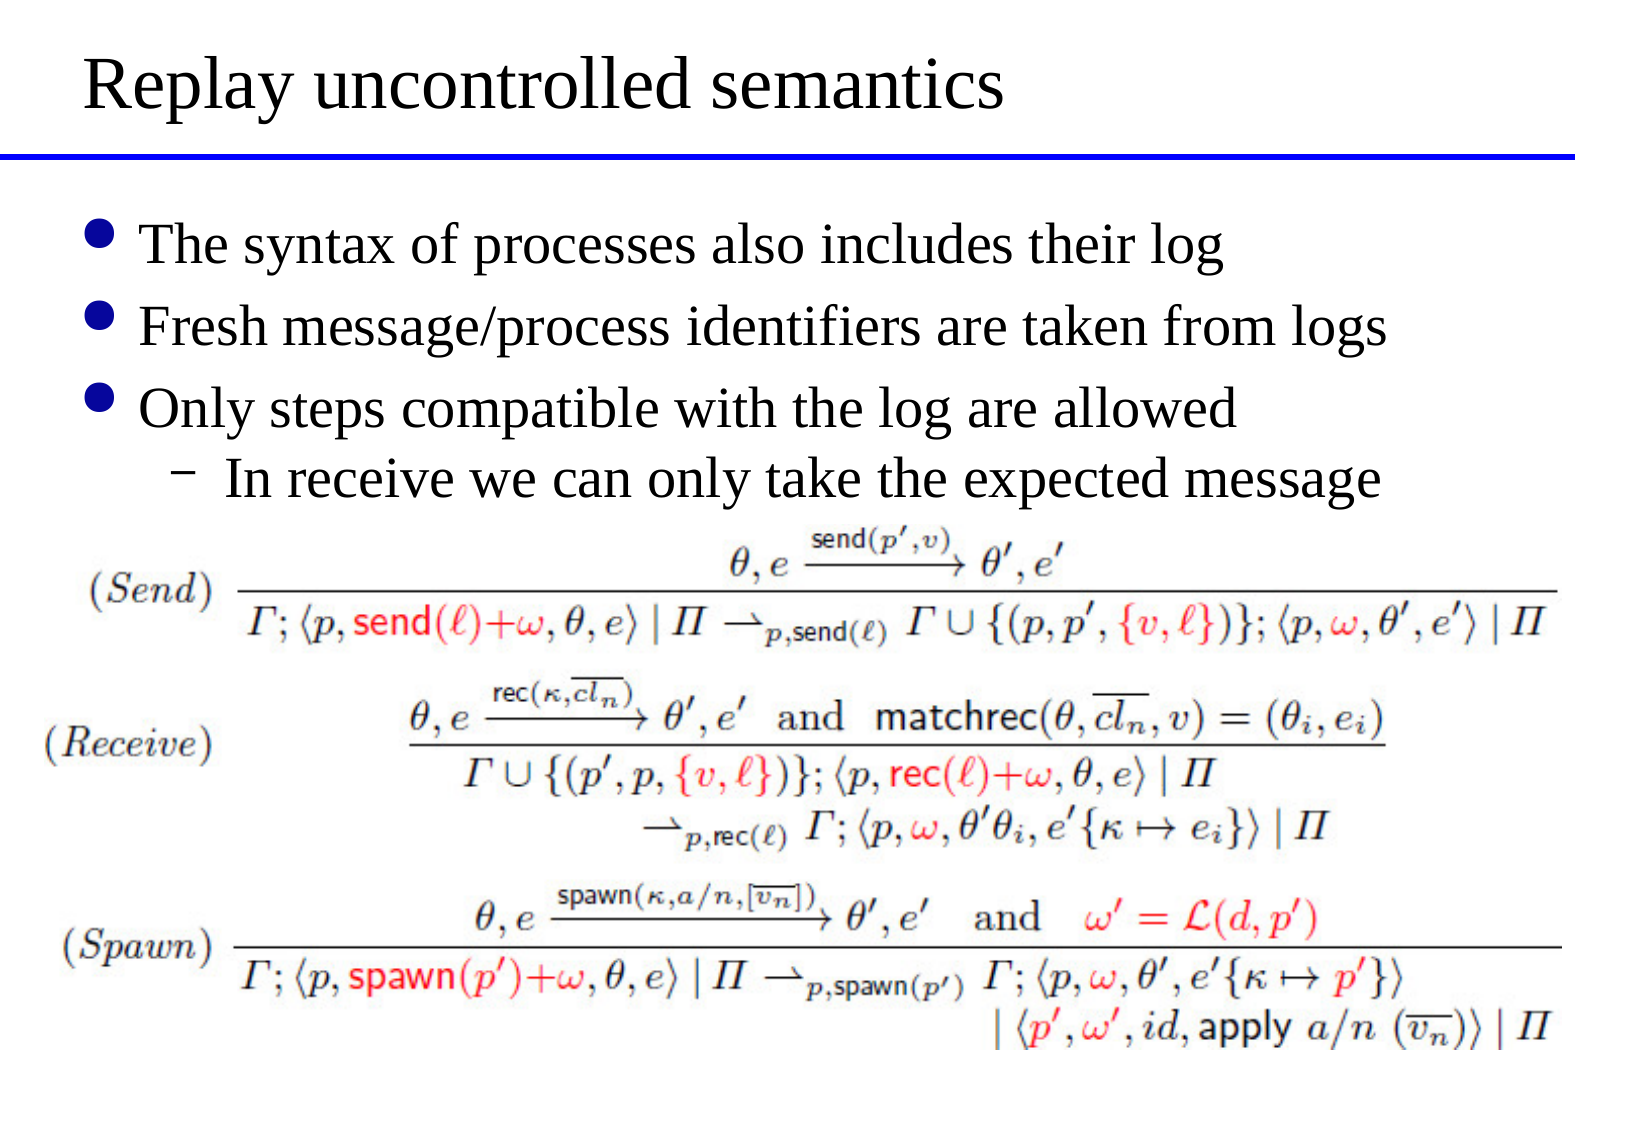

# Replay uncontrolled semantics
The syntax of processes also includes their log
Fresh message/process identifiers are taken from logs
Only steps compatible with the log are allowed
In receive we can only take the expected message